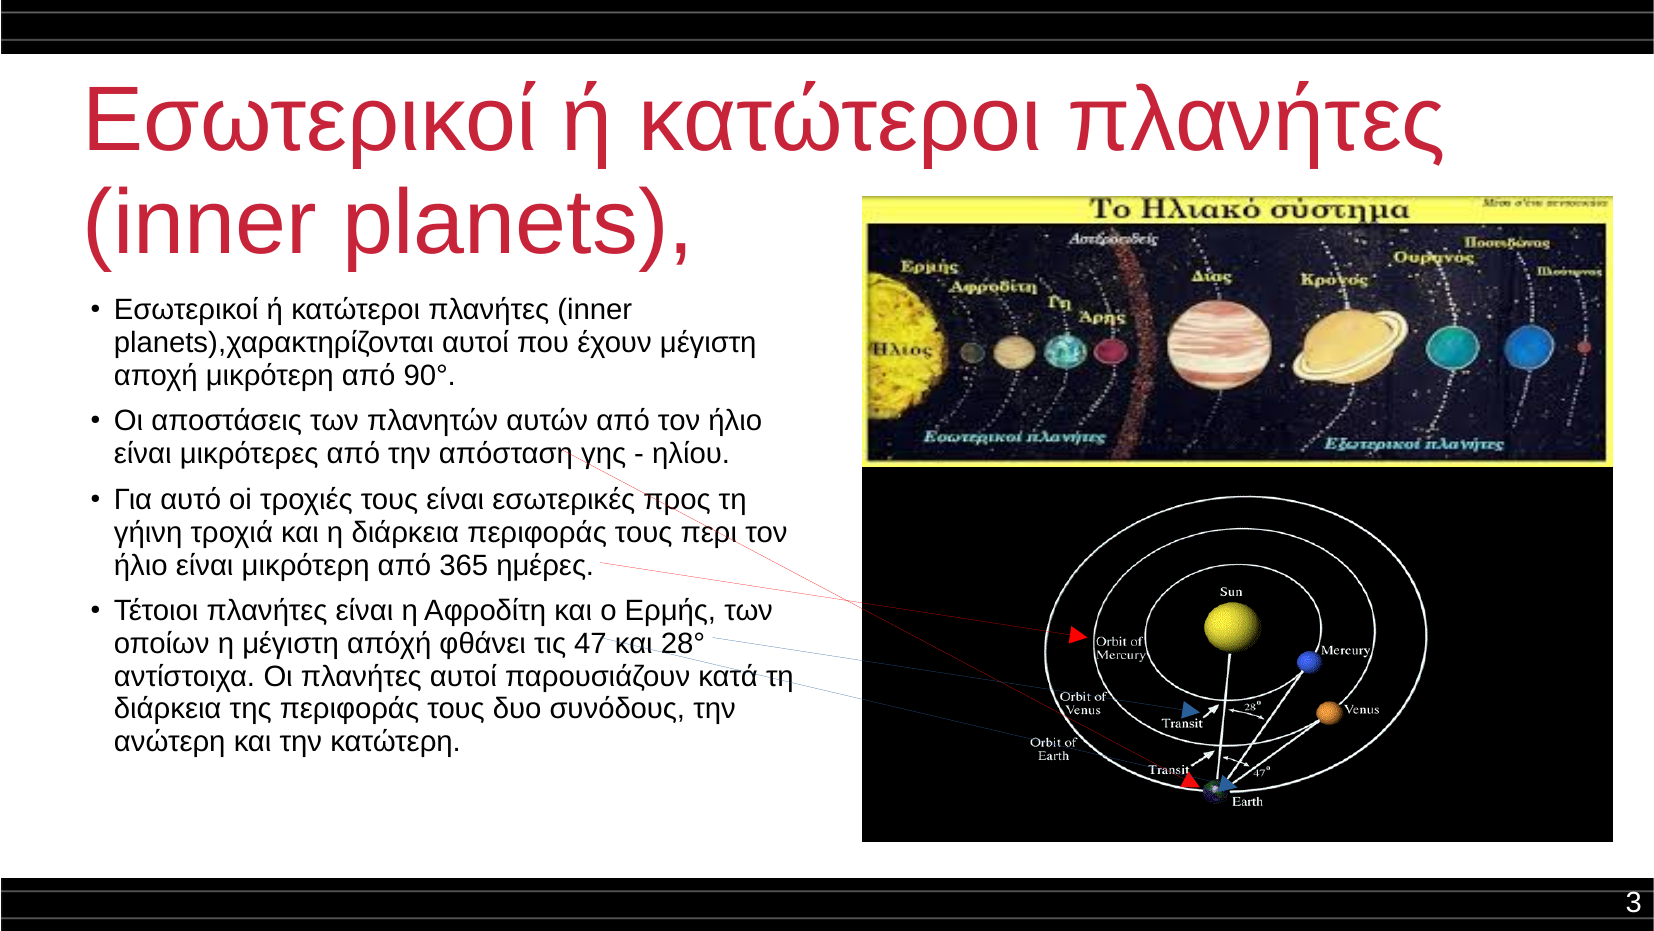

# Εσωτερικοί ή κατώτεροι πλανήτες (inner planets),
Εσωτερικοί ή κατώτεροι πλανήτες (inner planets),χαρακτηρίζονται αυτοί που έχουν μέγιστη αποχή μικρότερη από 90°.
Οι αποστάσεις των πλανητών αυτών από τον ήλιο είναι μικρότερες από την απόσταση γης - ηλίου.
Για αυτό oi τροχιές τους είναι εσωτερικές προς τη γήινη τροχιά και η διάρκεια περιφοράς τους περι τον ήλιο είναι μικρότερη από 365 ημέρες.
Τέτοιοι πλανήτες είναι η Αφροδίτη και ο Ερμής, των οποίων η μέγιστη απόχή φθάνει τις 47 και 28° αντίστοιχα. Οι πλανήτες αυτοί παρουσιάζουν κατά τη διάρκεια της περιφοράς τους δυο συνόδους, την ανώτερη και την κατώτερη.